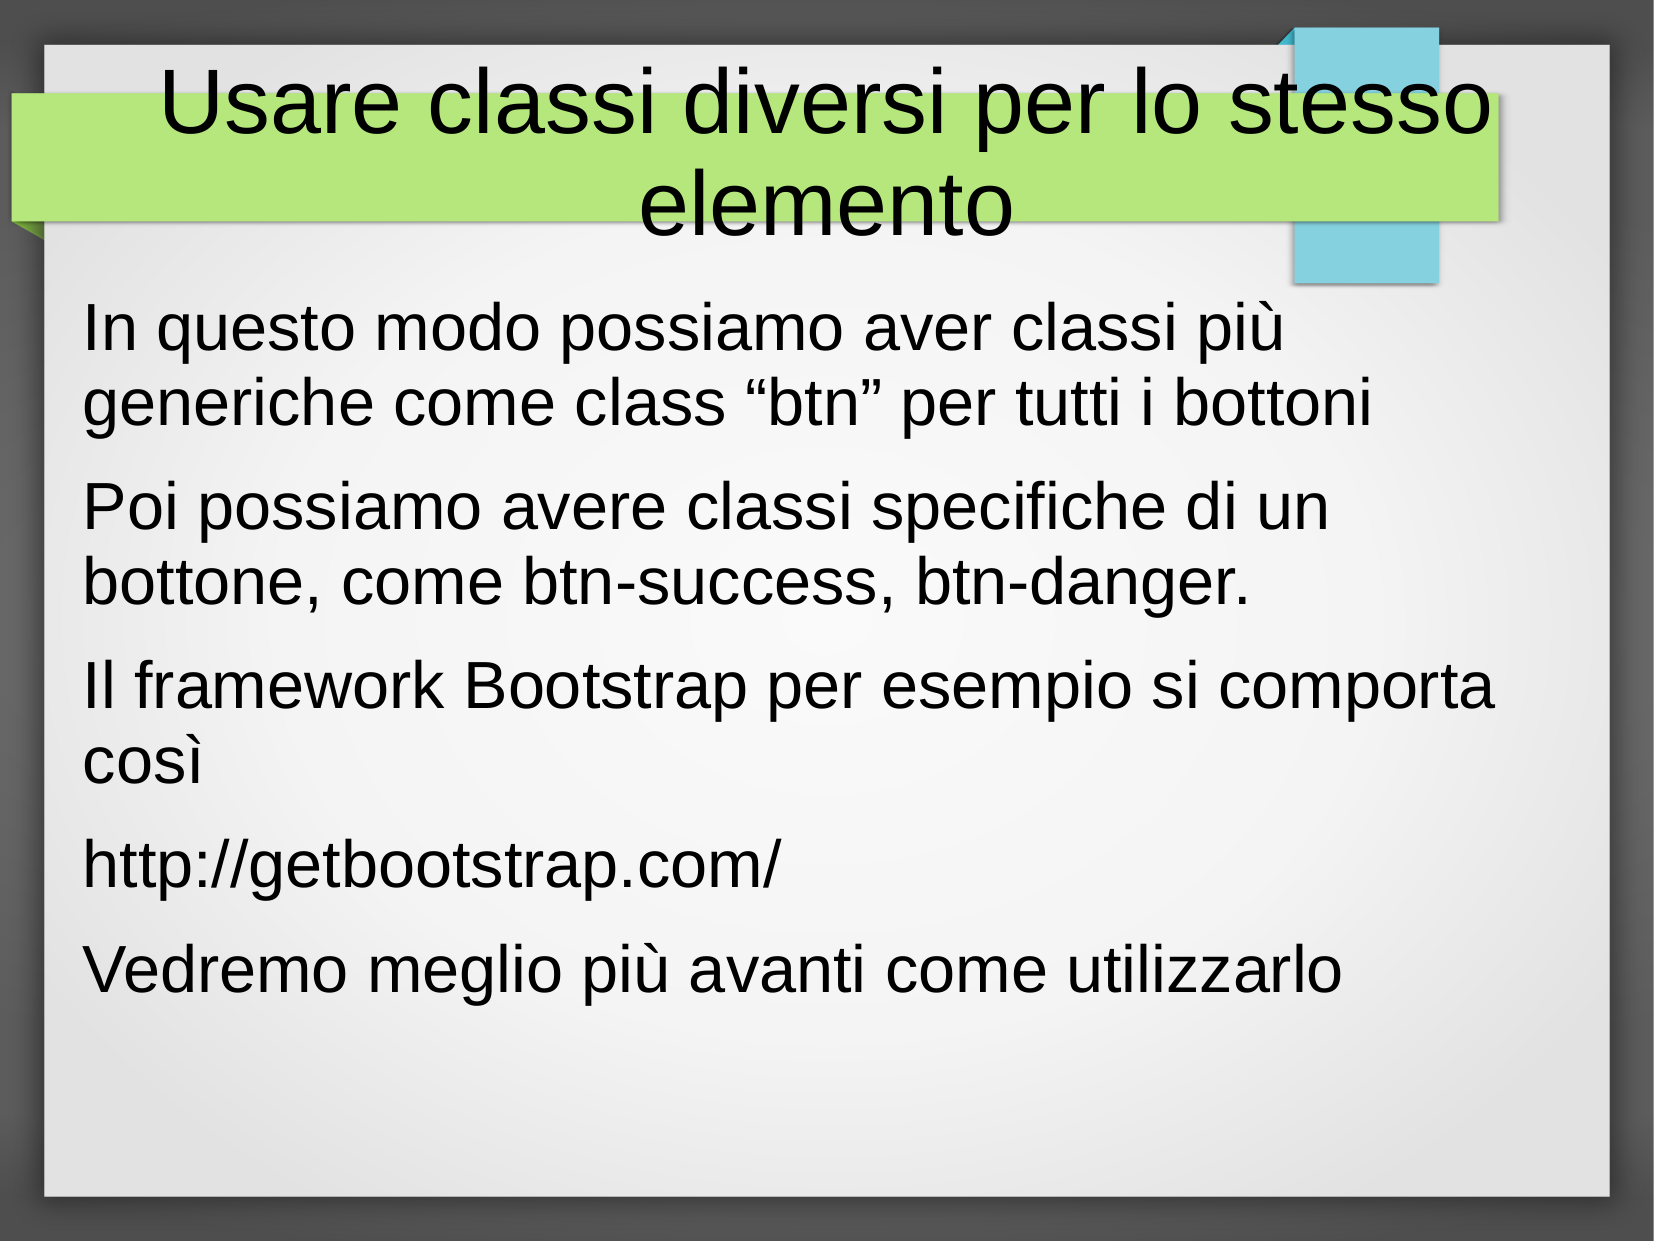

# Usare classi diversi per lo stesso elemento
In questo modo possiamo aver classi più generiche come class “btn” per tutti i bottoni
Poi possiamo avere classi specifiche di un bottone, come btn-success, btn-danger.
Il framework Bootstrap per esempio si comporta così
http://getbootstrap.com/
Vedremo meglio più avanti come utilizzarlo